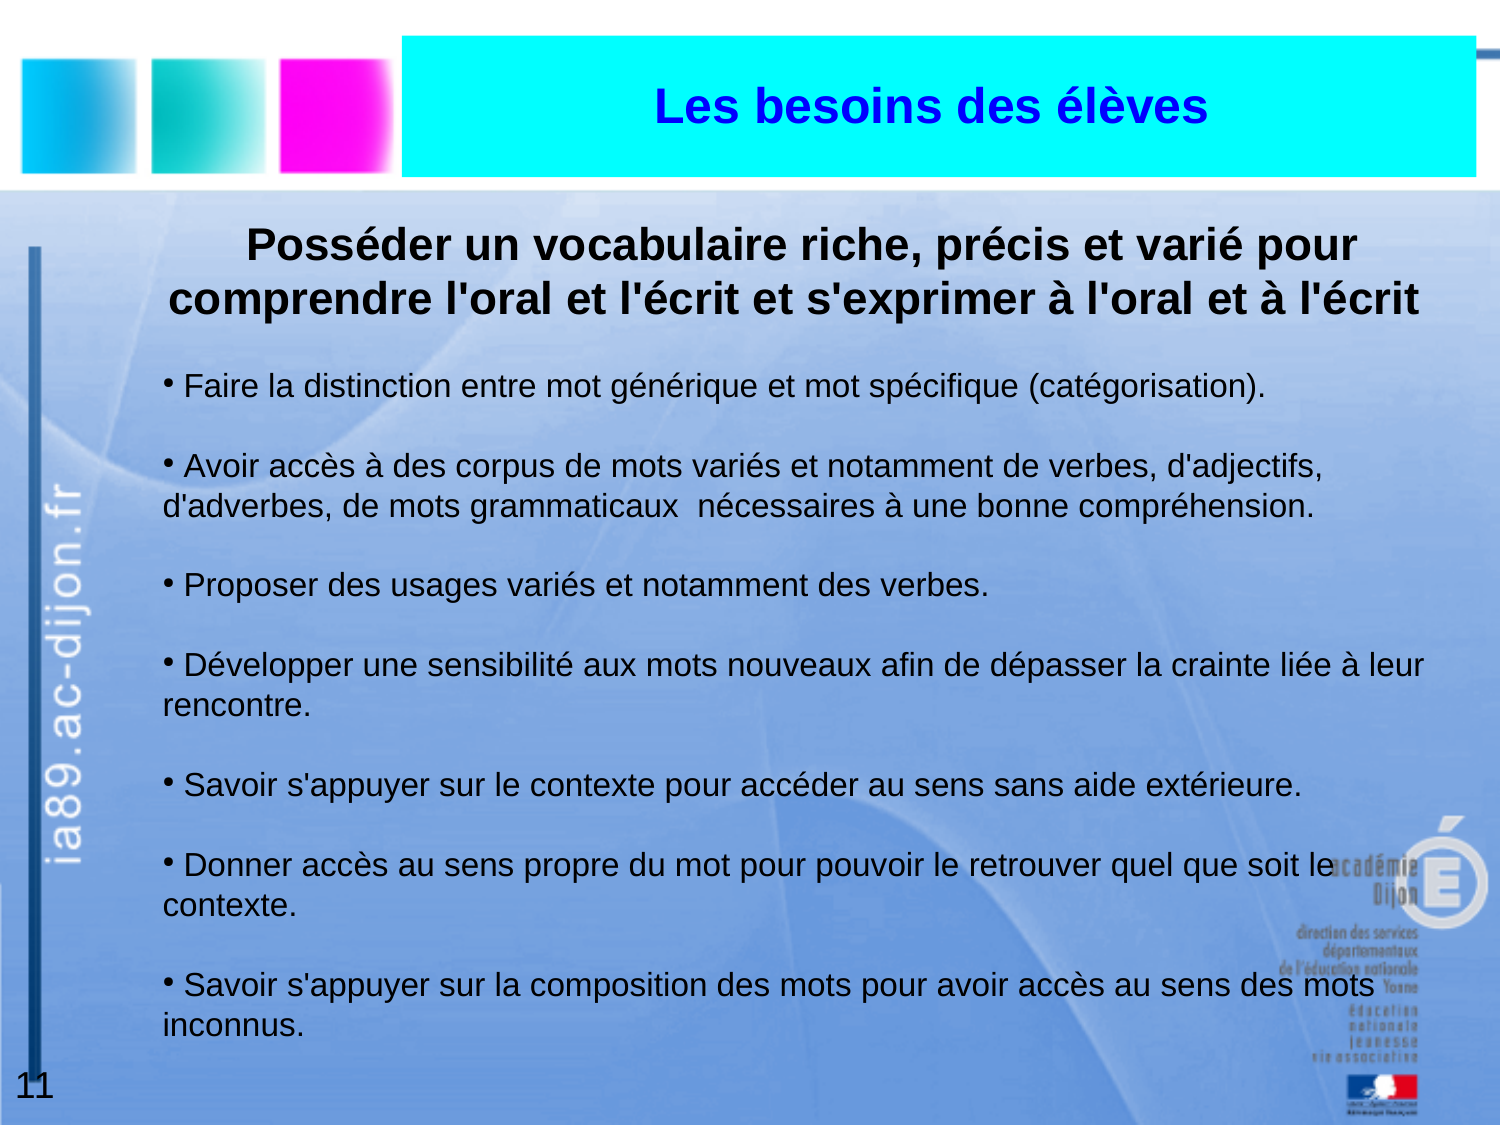

# Les besoins des élèves
Posséder un vocabulaire riche, précis et varié pour comprendre l'oral et l'écrit et s'exprimer à l'oral et à l'écrit
 Faire la distinction entre mot générique et mot spécifique (catégorisation).
 Avoir accès à des corpus de mots variés et notamment de verbes, d'adjectifs, d'adverbes, de mots grammaticaux nécessaires à une bonne compréhension.
 Proposer des usages variés et notamment des verbes.
 Développer une sensibilité aux mots nouveaux afin de dépasser la crainte liée à leur rencontre.
 Savoir s'appuyer sur le contexte pour accéder au sens sans aide extérieure.
 Donner accès au sens propre du mot pour pouvoir le retrouver quel que soit le contexte.
 Savoir s'appuyer sur la composition des mots pour avoir accès au sens des mots inconnus.